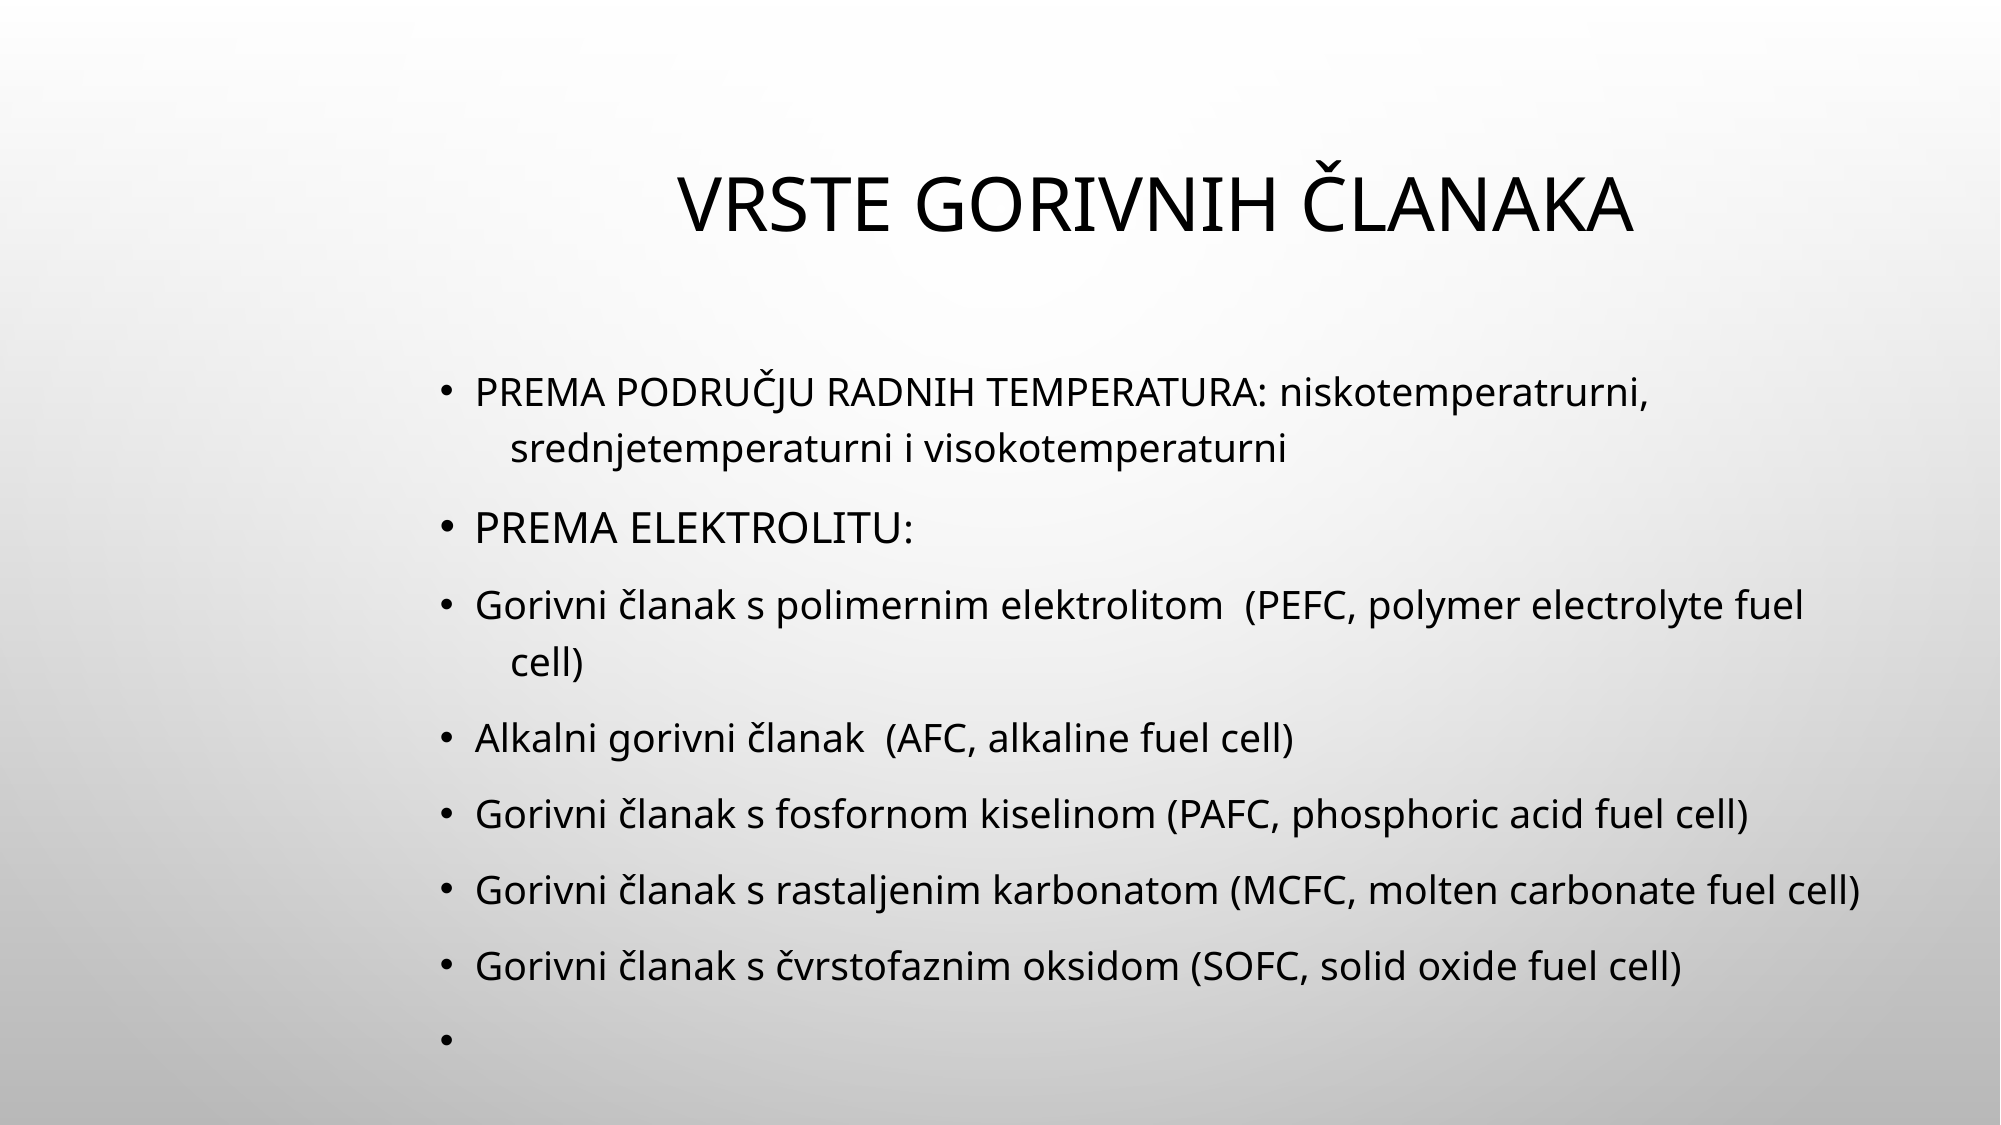

# Vrste gorivnih članaka
prema području radnih temperatura: niskotemperatrurni, srednjetemperaturni i visokotemperaturni
Prema elektrolitu:
Gorivni članak s polimernim elektrolitom (PEFC, polymer electrolyte fuel cell)
Alkalni gorivni članak (AFC, alkaline fuel cell)
Gorivni članak s fosfornom kiselinom (PAFC, phosphoric acid fuel cell)
Gorivni članak s rastaljenim karbonatom (MCFC, molten carbonate fuel cell)
Gorivni članak s čvrstofaznim oksidom (SOFC, solid oxide fuel cell)